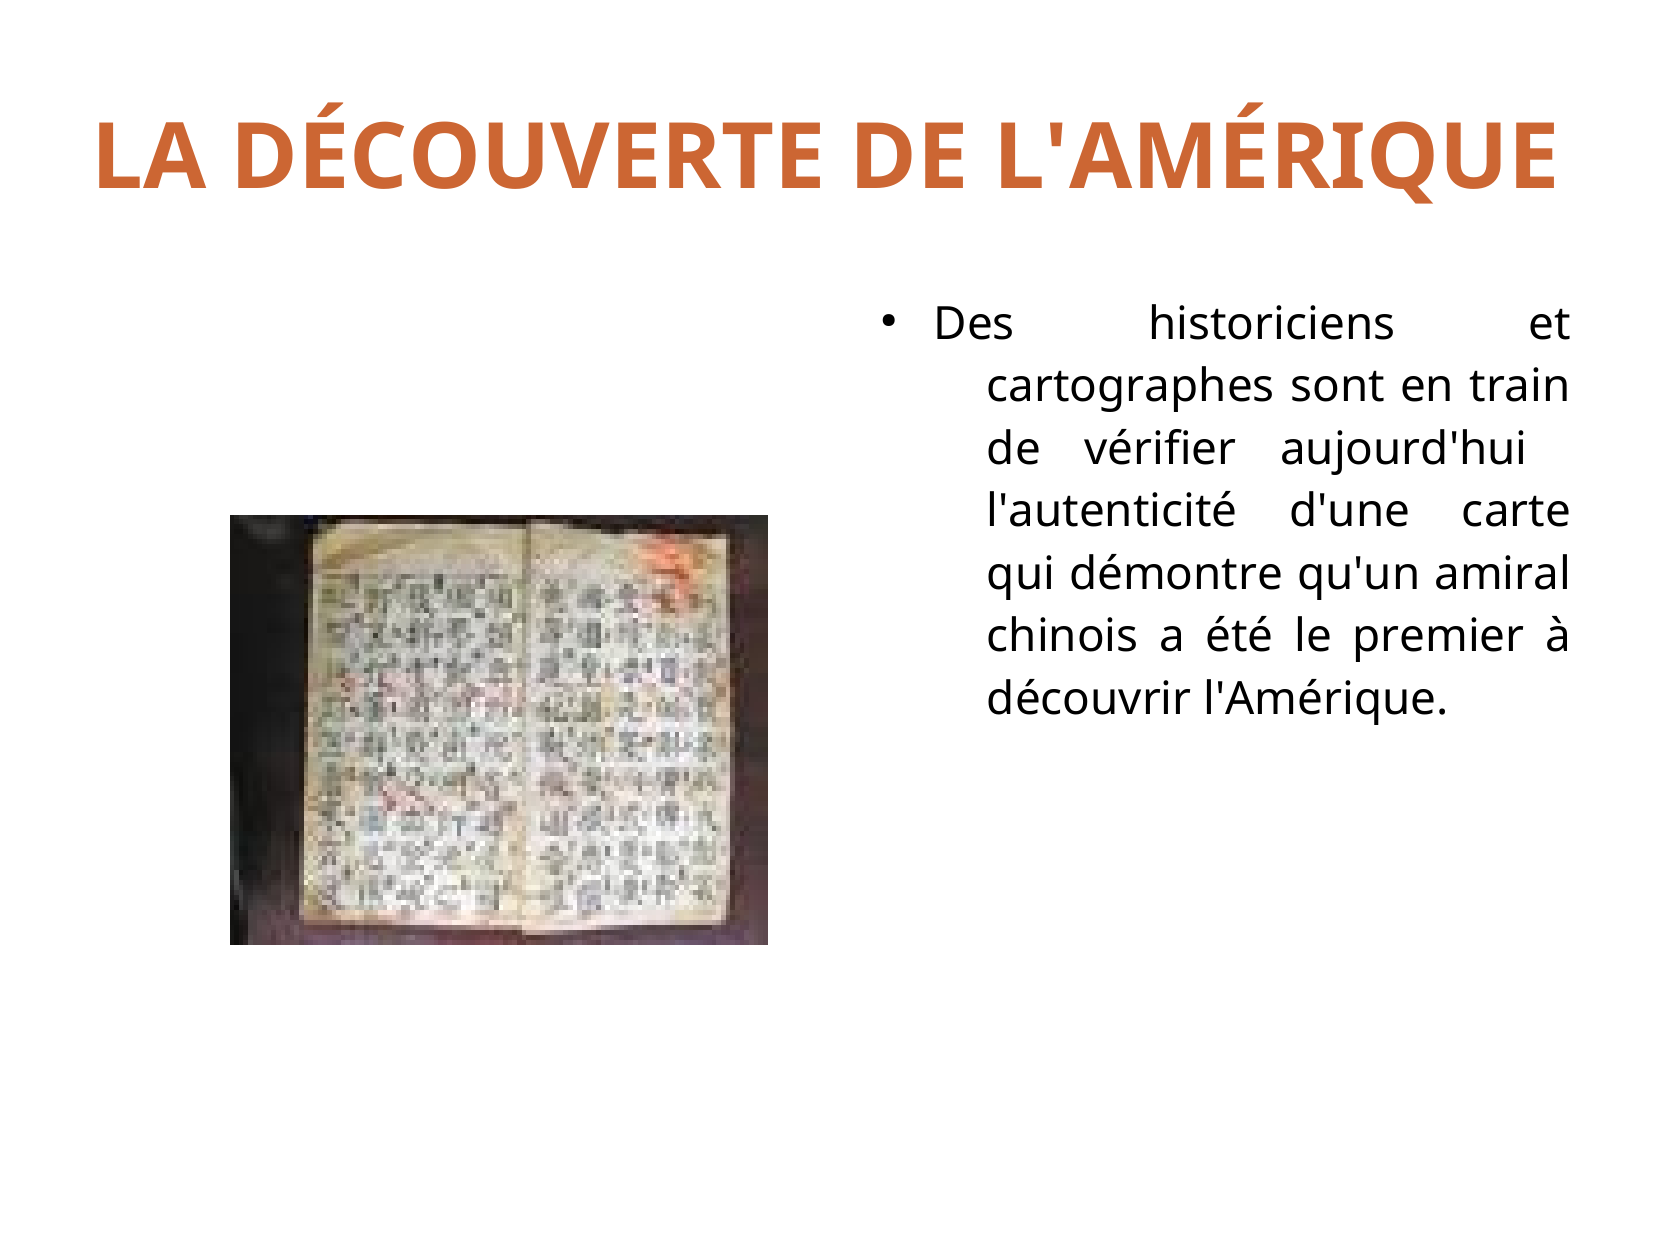

# LA DÉCOUVERTE DE L'AMÉRIQUE
Des historiciens et cartographes sont en train de vérifier aujourd'hui l'autenticité d'une carte qui démontre qu'un amiral chinois a été le premier à découvrir l'Amérique.